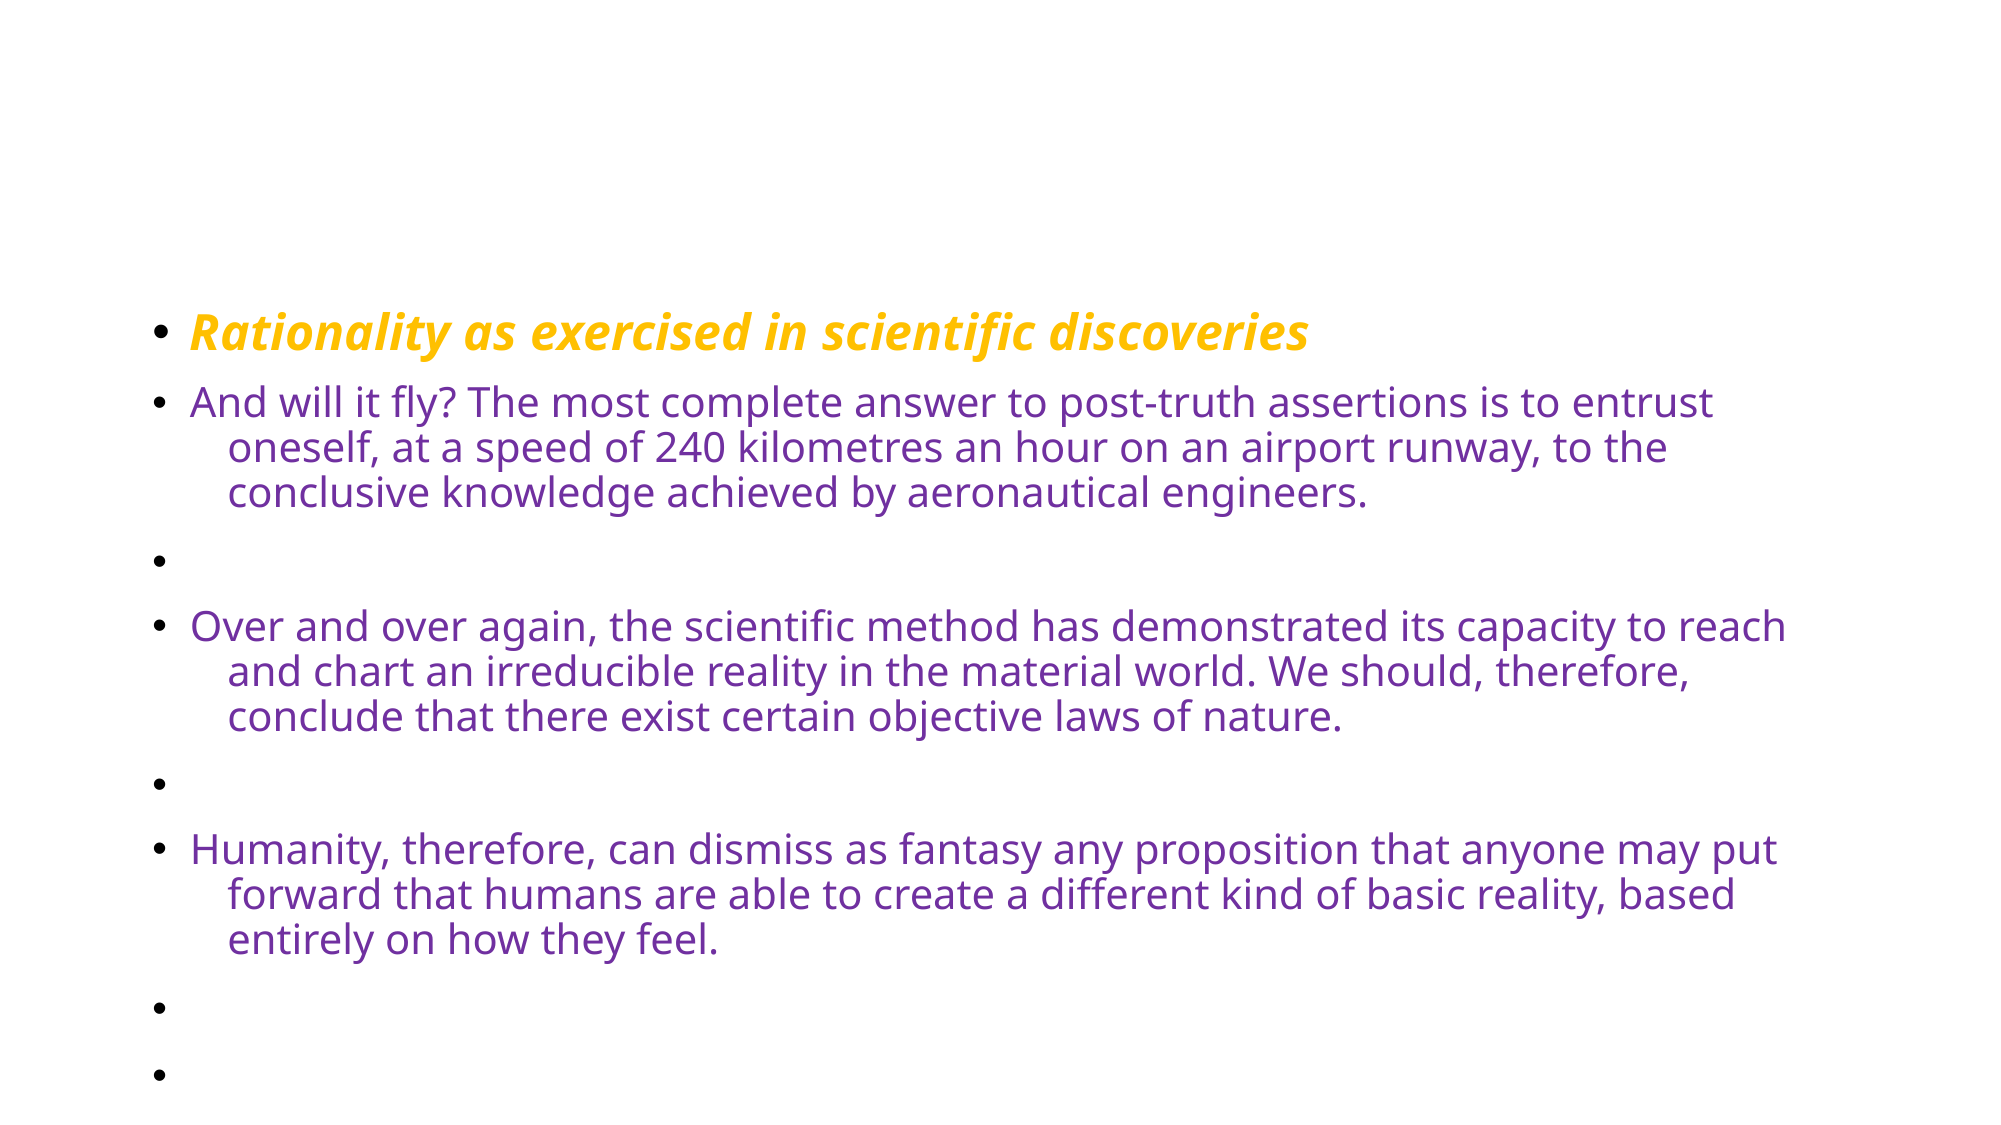

#
Rationality as exercised in scientific discoveries
And will it fly? The most complete answer to post-truth assertions is to entrust oneself, at a speed of 240 kilometres an hour on an airport runway, to the conclusive knowledge achieved by aeronautical engineers.
Over and over again, the scientific method has demonstrated its capacity to reach and chart an irreducible reality in the material world. We should, therefore, conclude that there exist certain objective laws of nature.
Humanity, therefore, can dismiss as fantasy any proposition that anyone may put forward that humans are able to create a different kind of basic reality, based entirely on how they feel.